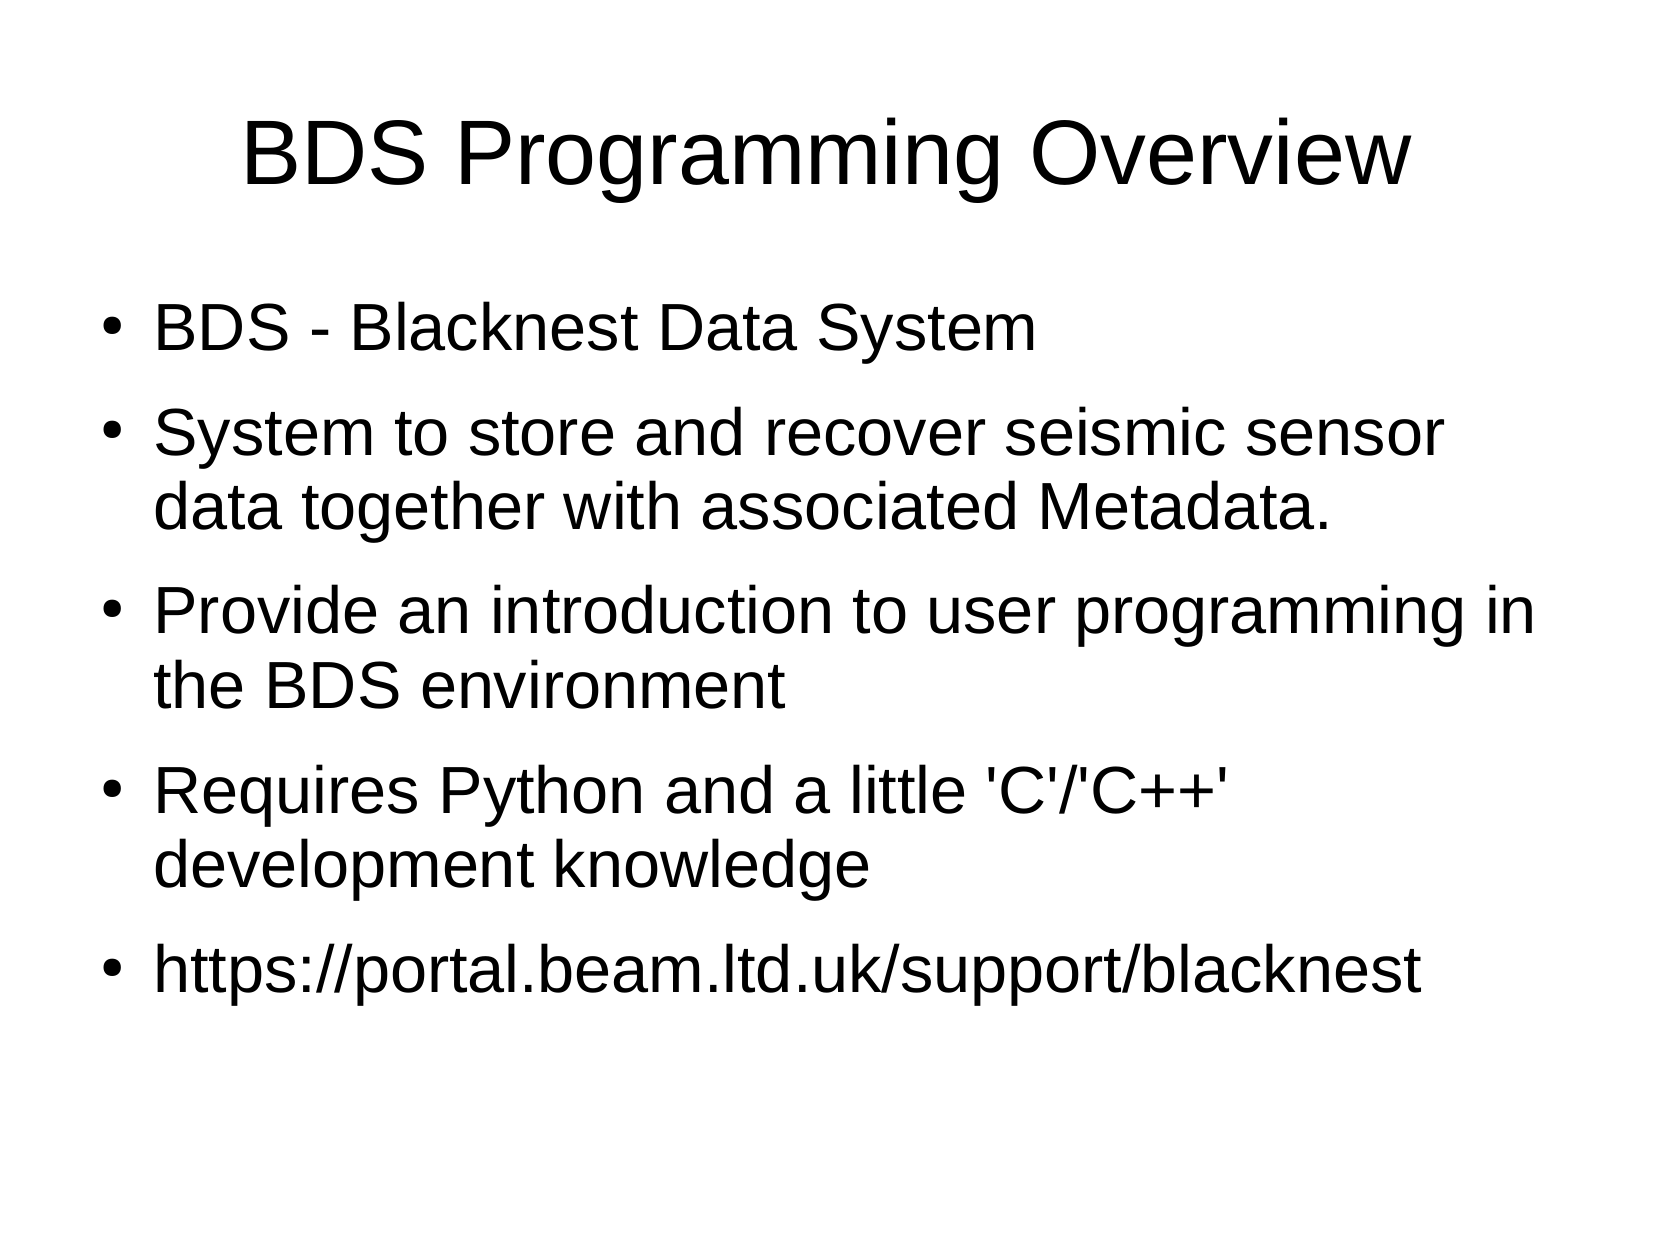

# BDS Programming Overview
BDS - Blacknest Data System
System to store and recover seismic sensor data together with associated Metadata.
Provide an introduction to user programming in the BDS environment
Requires Python and a little 'C'/'C++' development knowledge
https://portal.beam.ltd.uk/support/blacknest